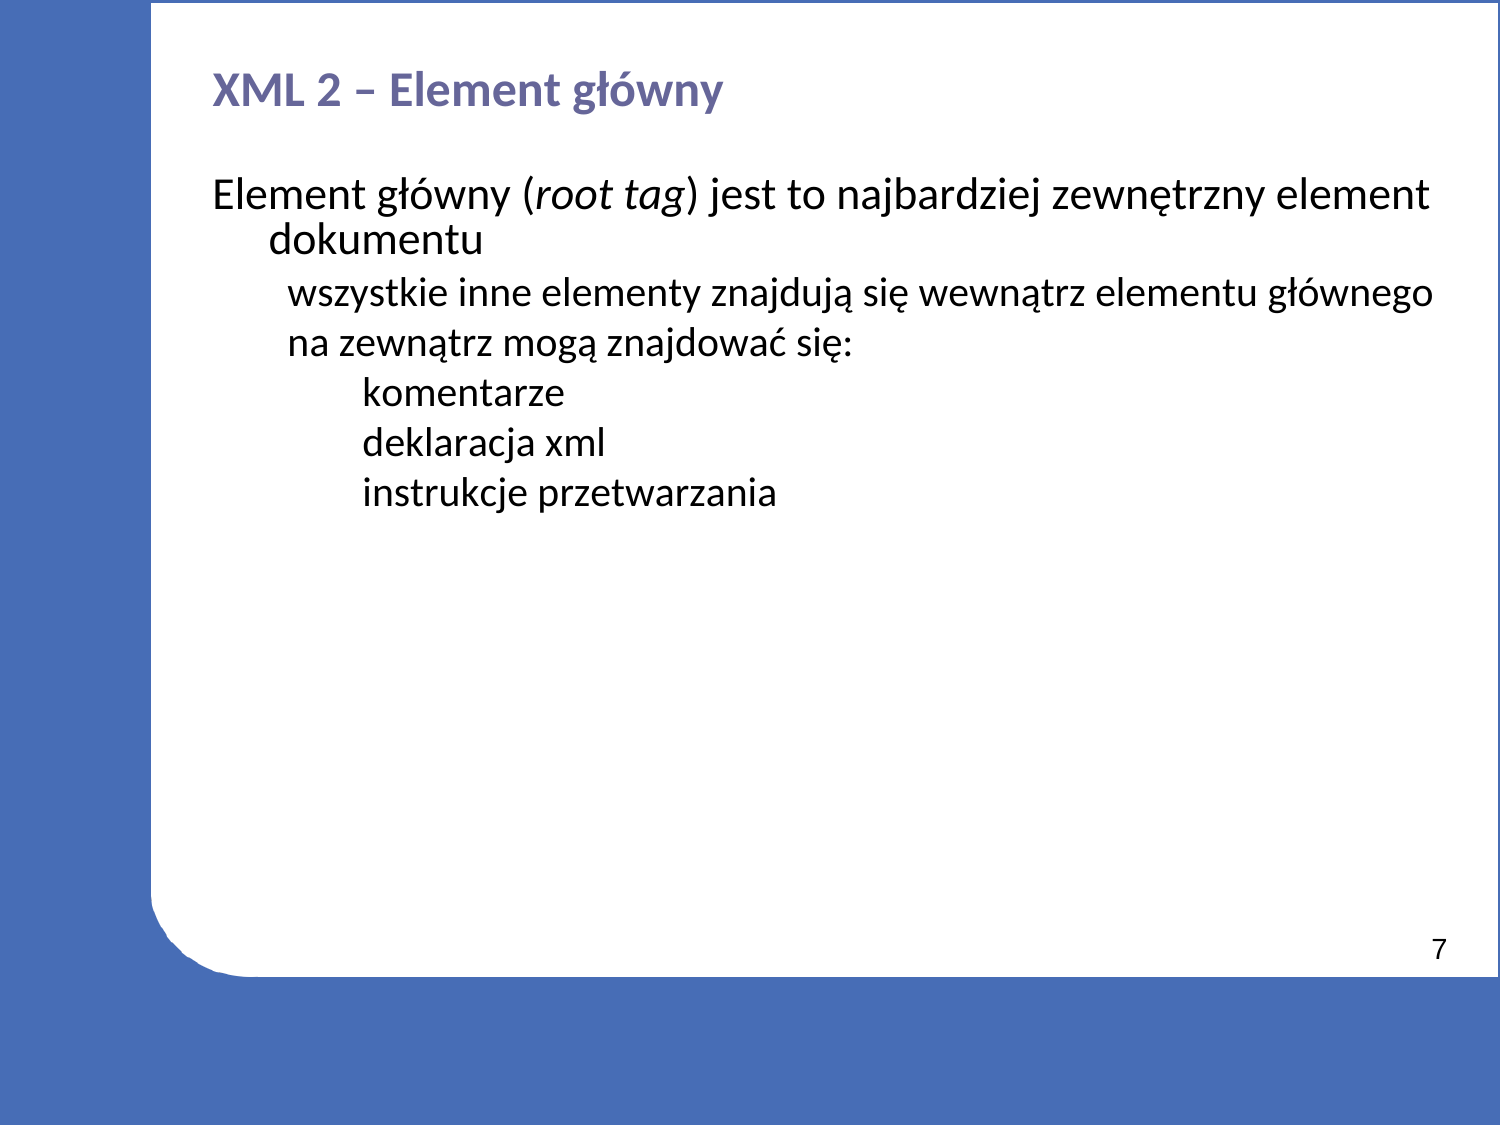

# XML 2 – Element główny
Element główny (root tag) jest to najbardziej zewnętrzny element dokumentu
wszystkie inne elementy znajdują się wewnątrz elementu głównego
na zewnątrz mogą znajdować się:
komentarze
deklaracja xml
instrukcje przetwarzania
7